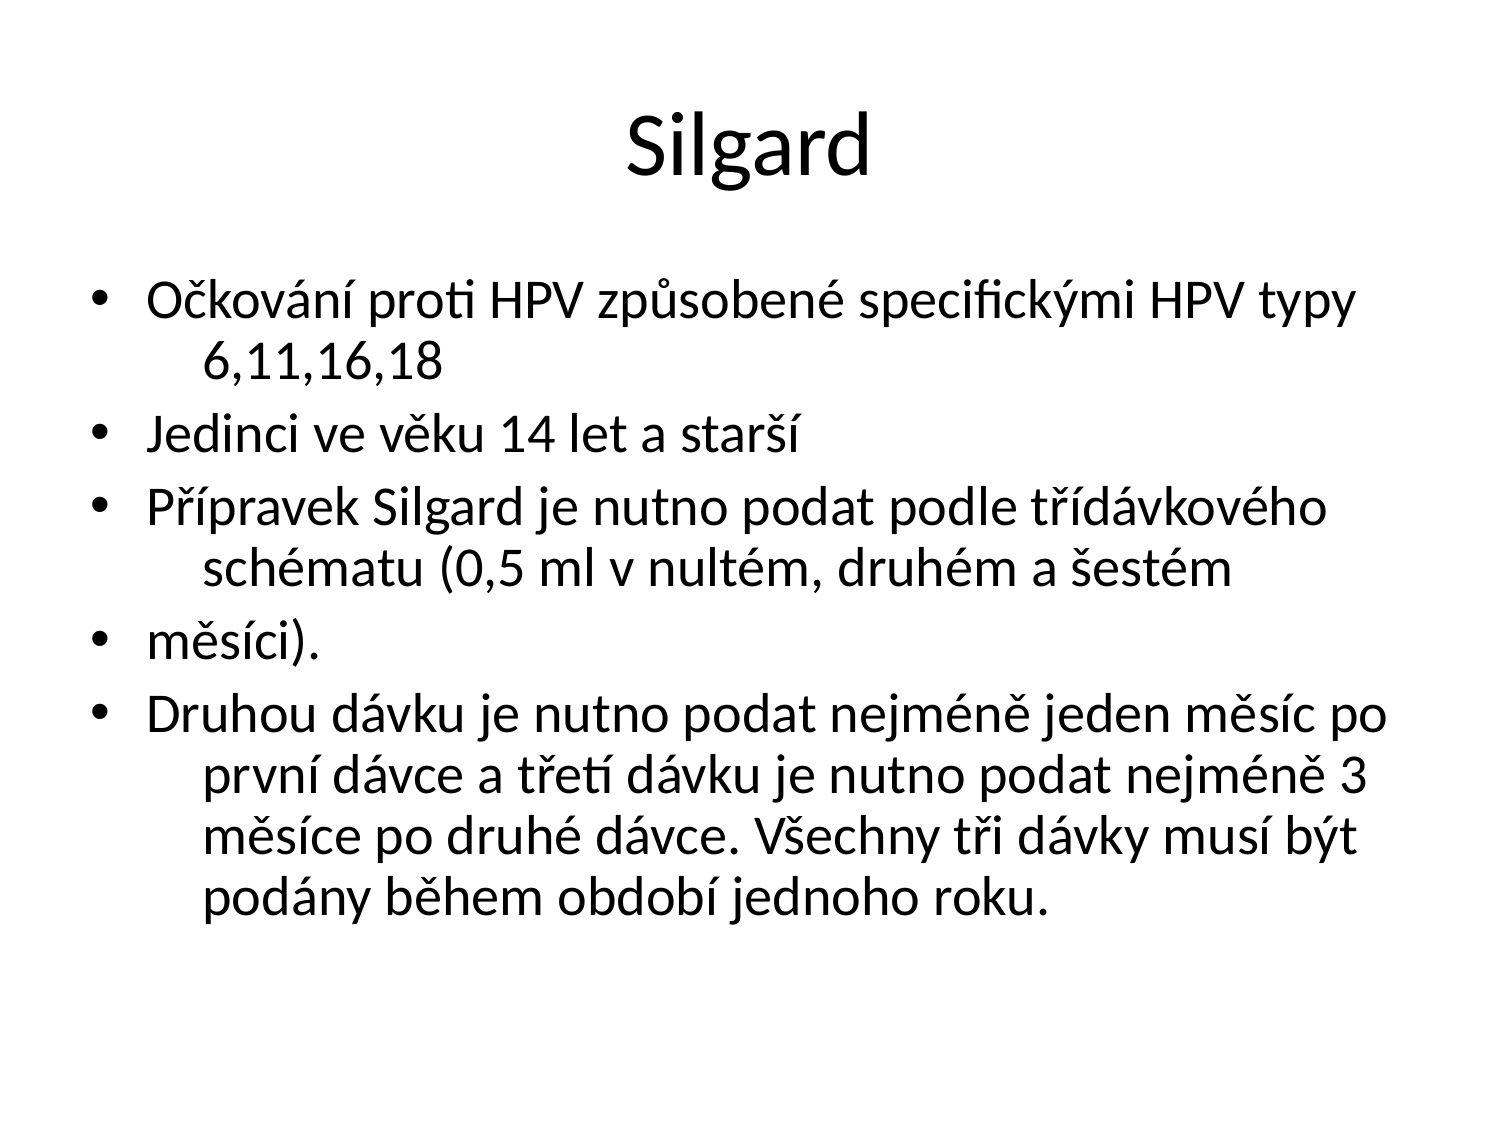

# Silgard
Očkování proti HPV způsobené specifickými HPV typy 6,11,16,18
Jedinci ve věku 14 let a starší
Přípravek Silgard je nutno podat podle třídávkového schématu (0,5 ml v nultém, druhém a šestém
měsíci).
Druhou dávku je nutno podat nejméně jeden měsíc po první dávce a třetí dávku je nutno podat nejméně 3 měsíce po druhé dávce. Všechny tři dávky musí být podány během období jednoho roku.